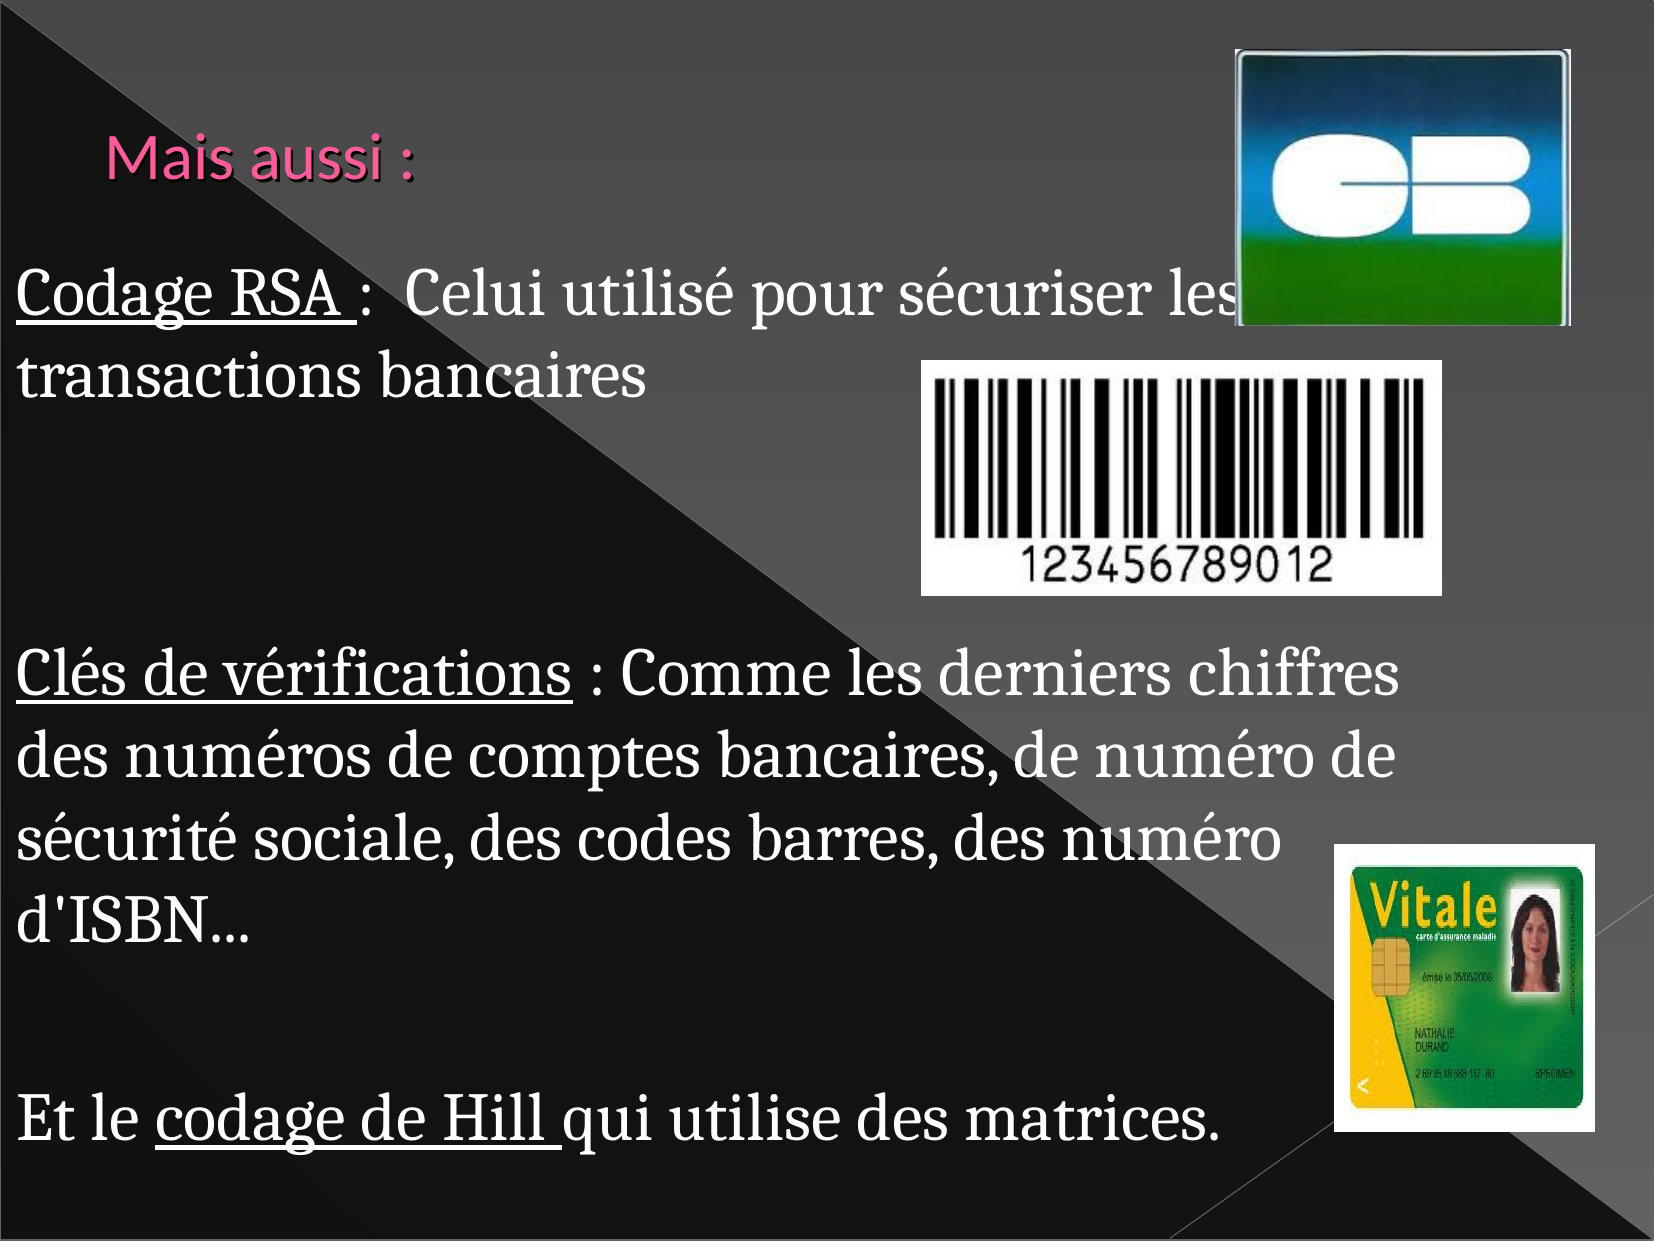

# Mais aussi :
Codage RSA : Celui utilisé pour sécuriser les transactions bancaires
Clés de vérifications : Comme les derniers chiffres des numéros de comptes bancaires, de numéro de sécurité sociale, des codes barres, des numéro d'ISBN...
Et le codage de Hill qui utilise des matrices.